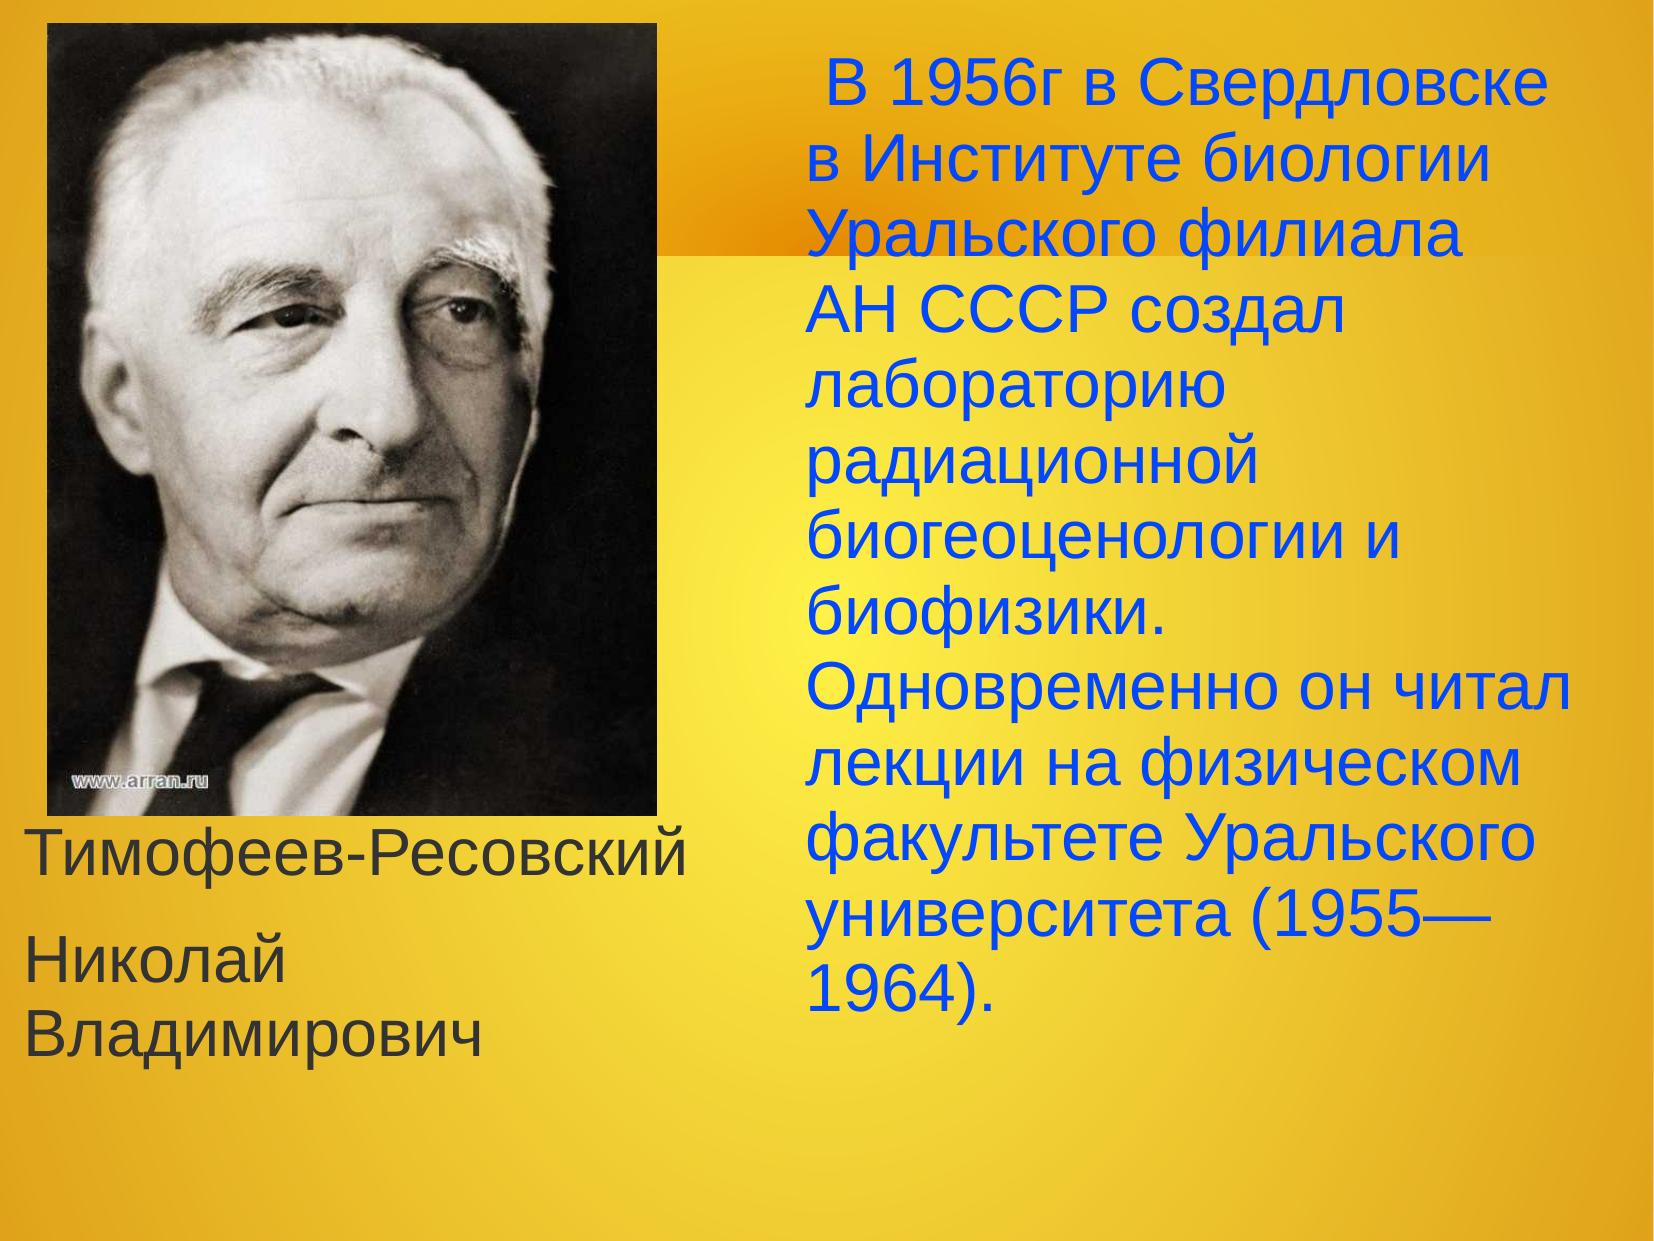

В 1956г в Свердловске в Институте биологии Уральского филиала АН СССР создал лабораторию радиационной биогеоценологии и биофизики. Одновременно он читал лекции на физическом факультете Уральского университета (1955—1964).
# Тимофеев-Ресовский
Николай Владимирович